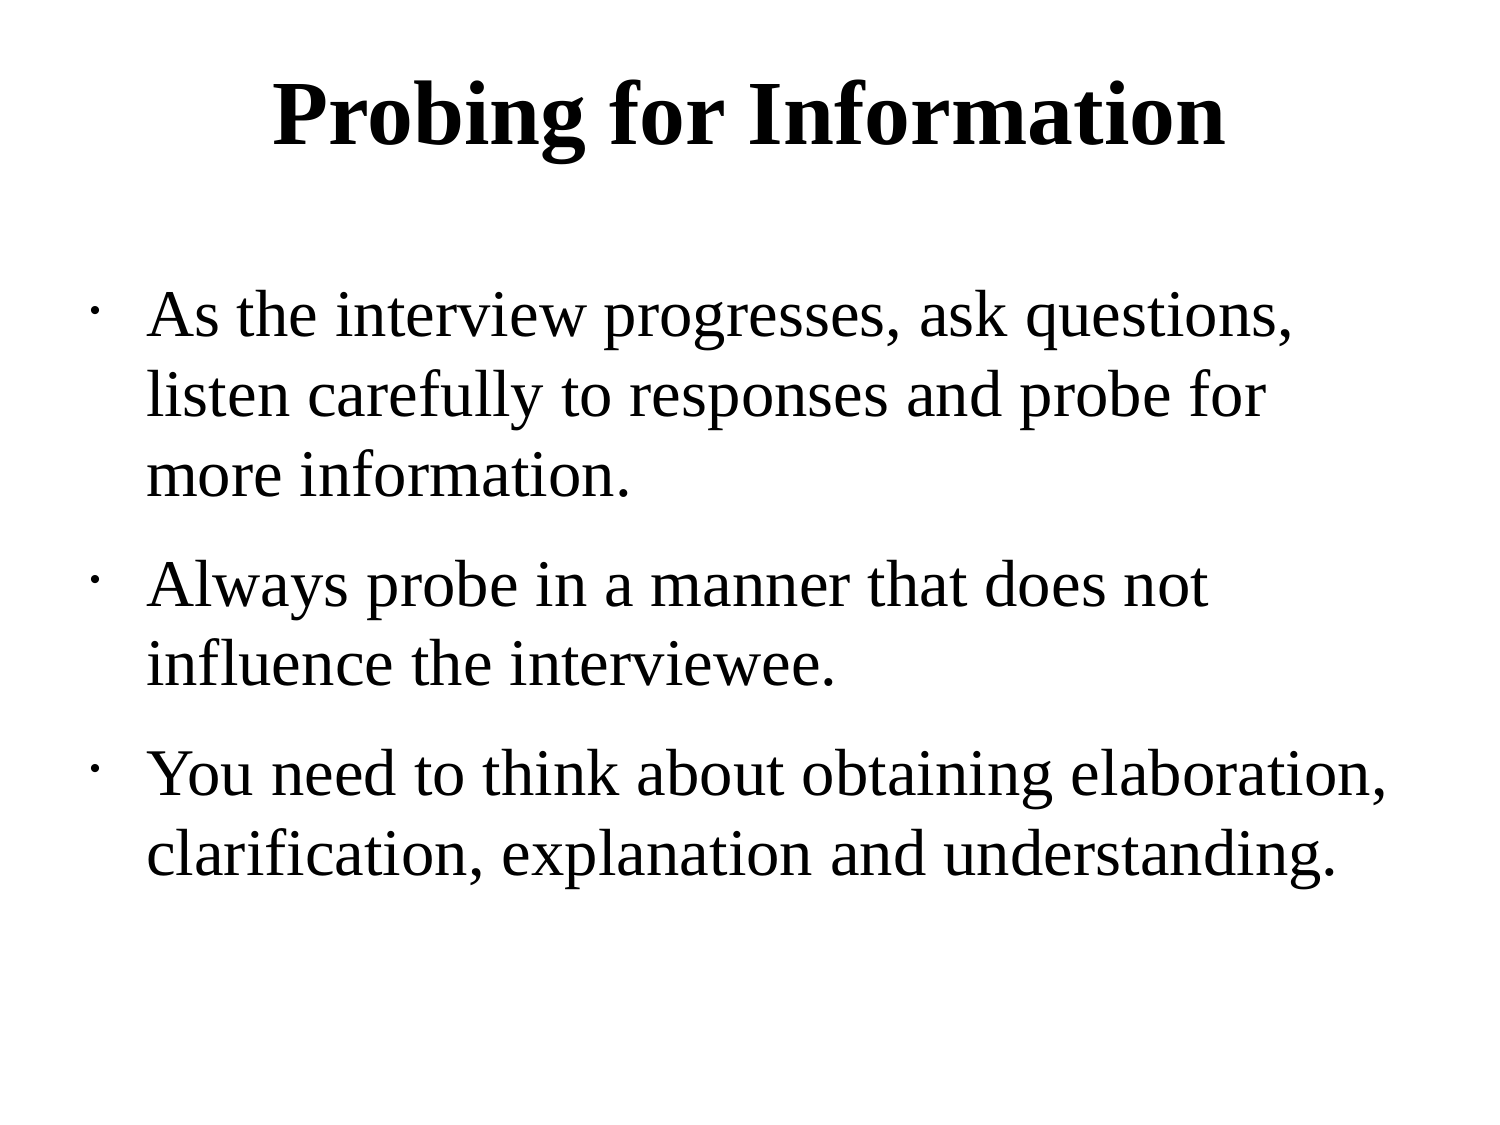

# Probing for Information
As the interview progresses, ask questions, listen carefully to responses and probe for more information.
Always probe in a manner that does not influence the interviewee.
You need to think about obtaining elaboration, clarification, explanation and understanding.